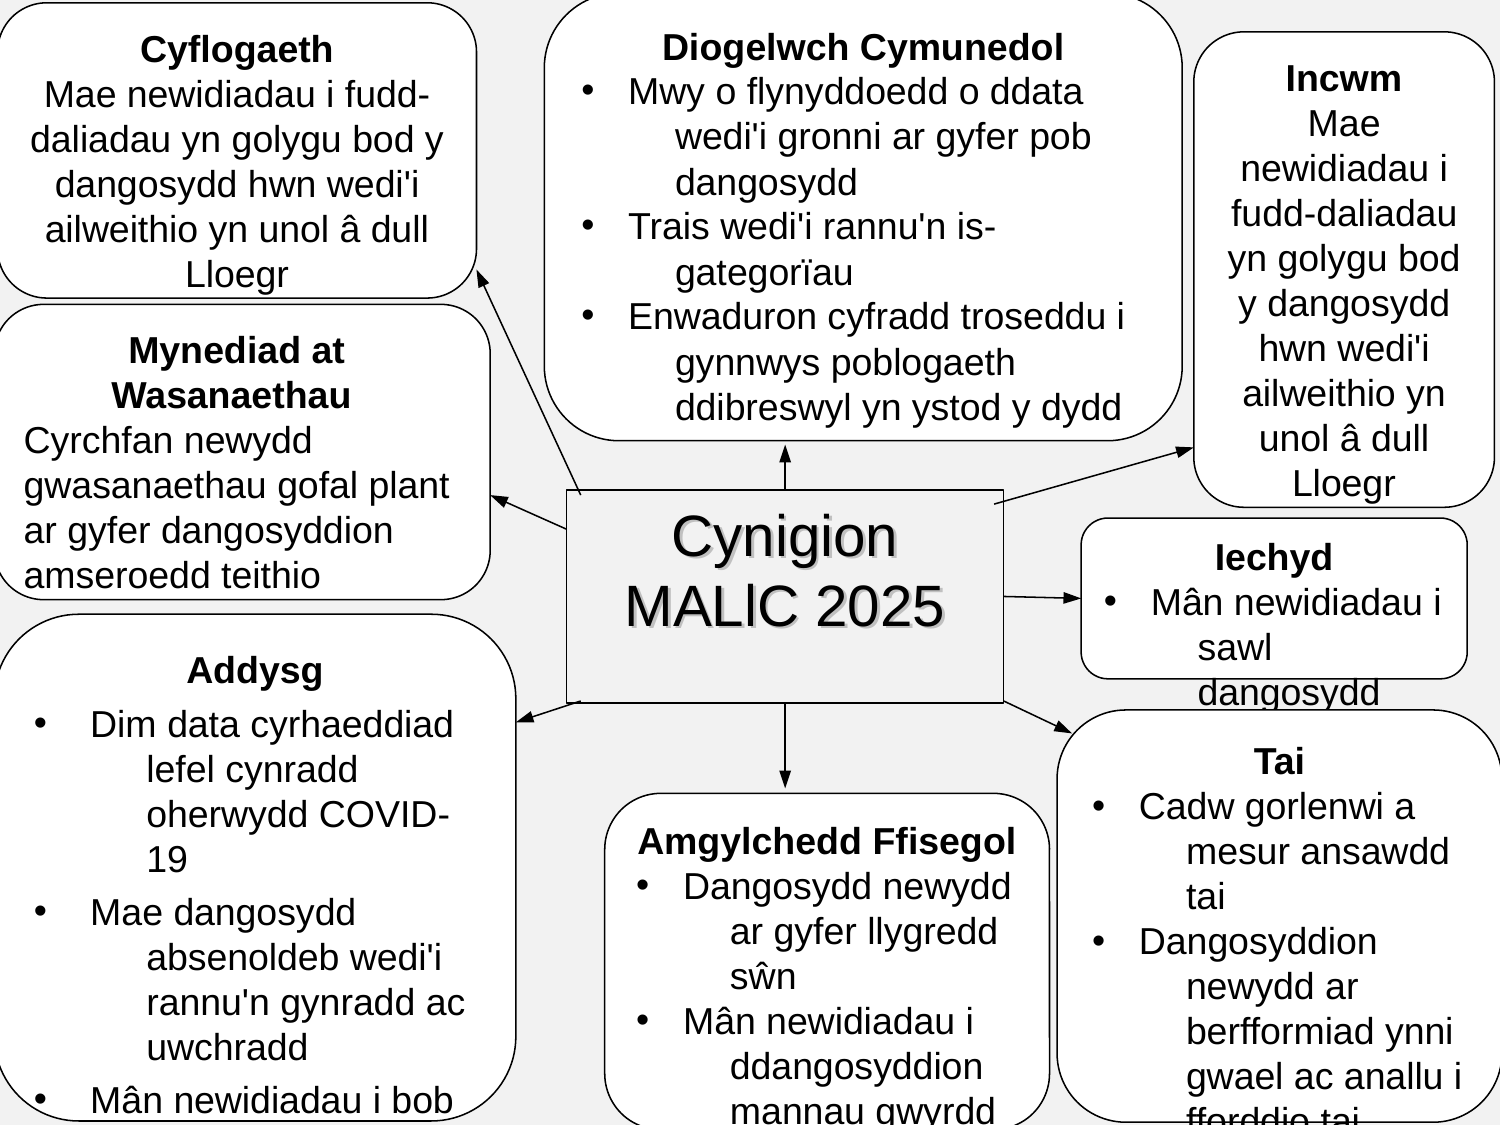

Diogelwch Cymunedol
Mwy o flynyddoedd o ddata wedi'i gronni ar gyfer pob dangosydd
Trais wedi'i rannu'n is-gategorïau
Enwaduron cyfradd troseddu i gynnwys poblogaeth ddibreswyl yn ystod y dydd
Cyflogaeth
Mae newidiadau i fudd-daliadau yn golygu bod y dangosydd hwn wedi'i ailweithio yn unol â dull Lloegr
Incwm
Mae newidiadau i fudd-daliadau yn golygu bod y dangosydd hwn wedi'i ailweithio yn unol â dull Lloegr
Mynediad at Wasanaethau
Cyrchfan newydd gwasanaethau gofal plant ar gyfer dangosyddion amseroedd teithio
# Cynigion MALlC 2025
Iechyd
Mân newidiadau i sawl dangosydd
Addysg
Dim data cyrhaeddiad lefel cynradd oherwydd COVID-19
Mae dangosydd absenoldeb wedi'i rannu'n gynradd ac uwchradd
Mân newidiadau i bob dangosydd arall
Tai
Cadw gorlenwi a mesur ansawdd tai
Dangosyddion newydd ar berfformiad ynni gwael ac anallu i fforddio tai
Amgylchedd Ffisegol
Dangosydd newydd ar gyfer llygredd sŵn
Mân newidiadau i ddangosyddion mannau gwyrdd